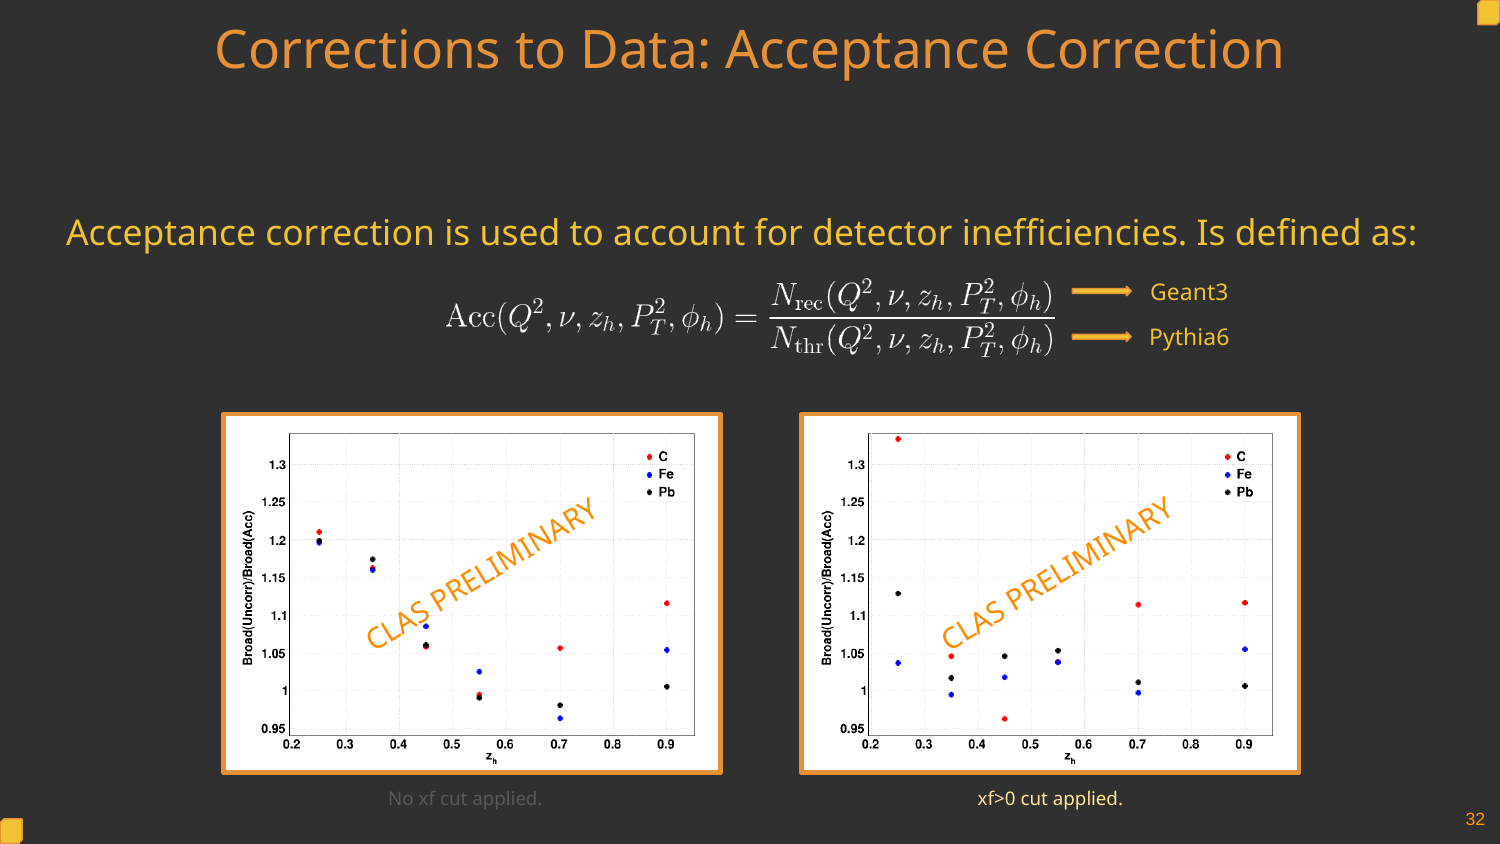

# Corrections to Data: Acceptance Correction
Acceptance correction is used to account for detector inefficiencies. Is defined as:
Geant3
Pythia6
CLAS PRELIMINARY
CLAS PRELIMINARY
No xf cut applied.
xf>0 cut applied.